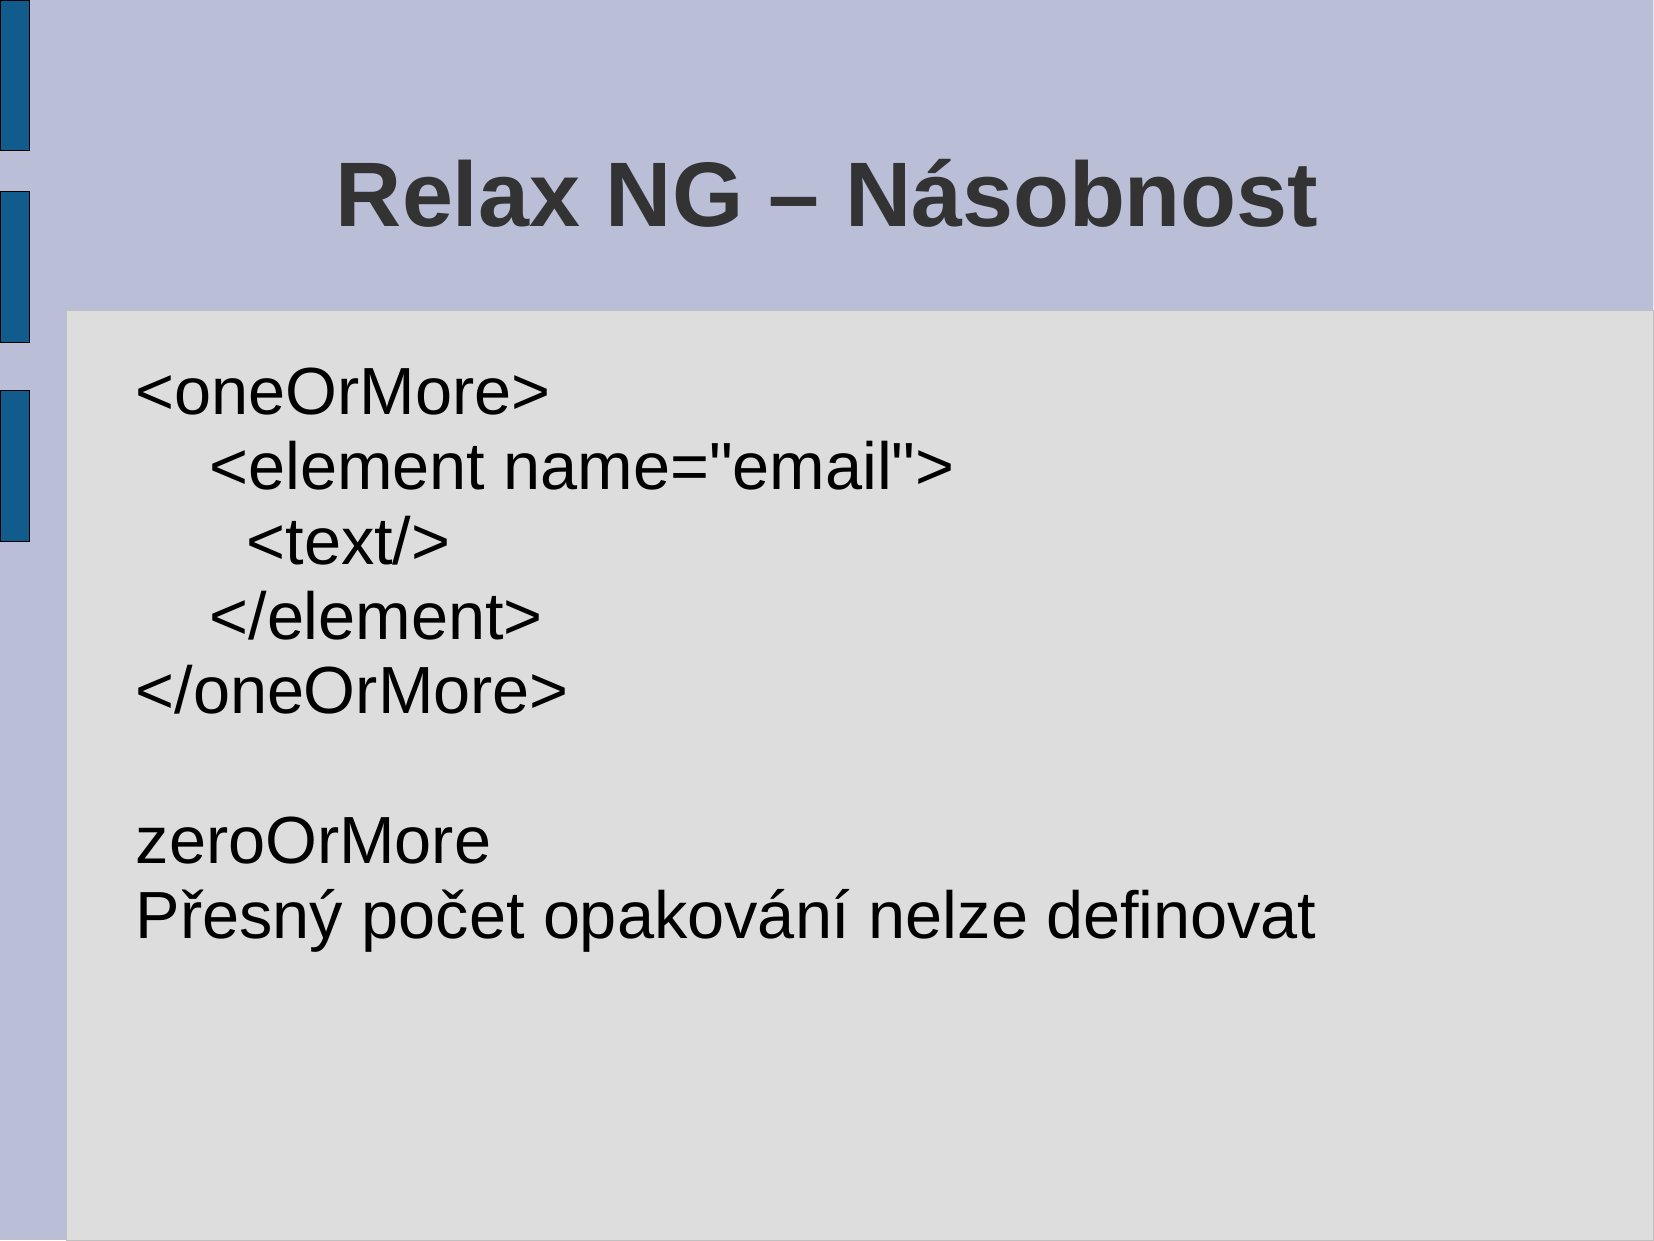

# Relax NG – Násobnost
<oneOrMore>
 <element name="email">
 <text/>
 </element>
</oneOrMore>
zeroOrMore
Přesný počet opakování nelze definovat